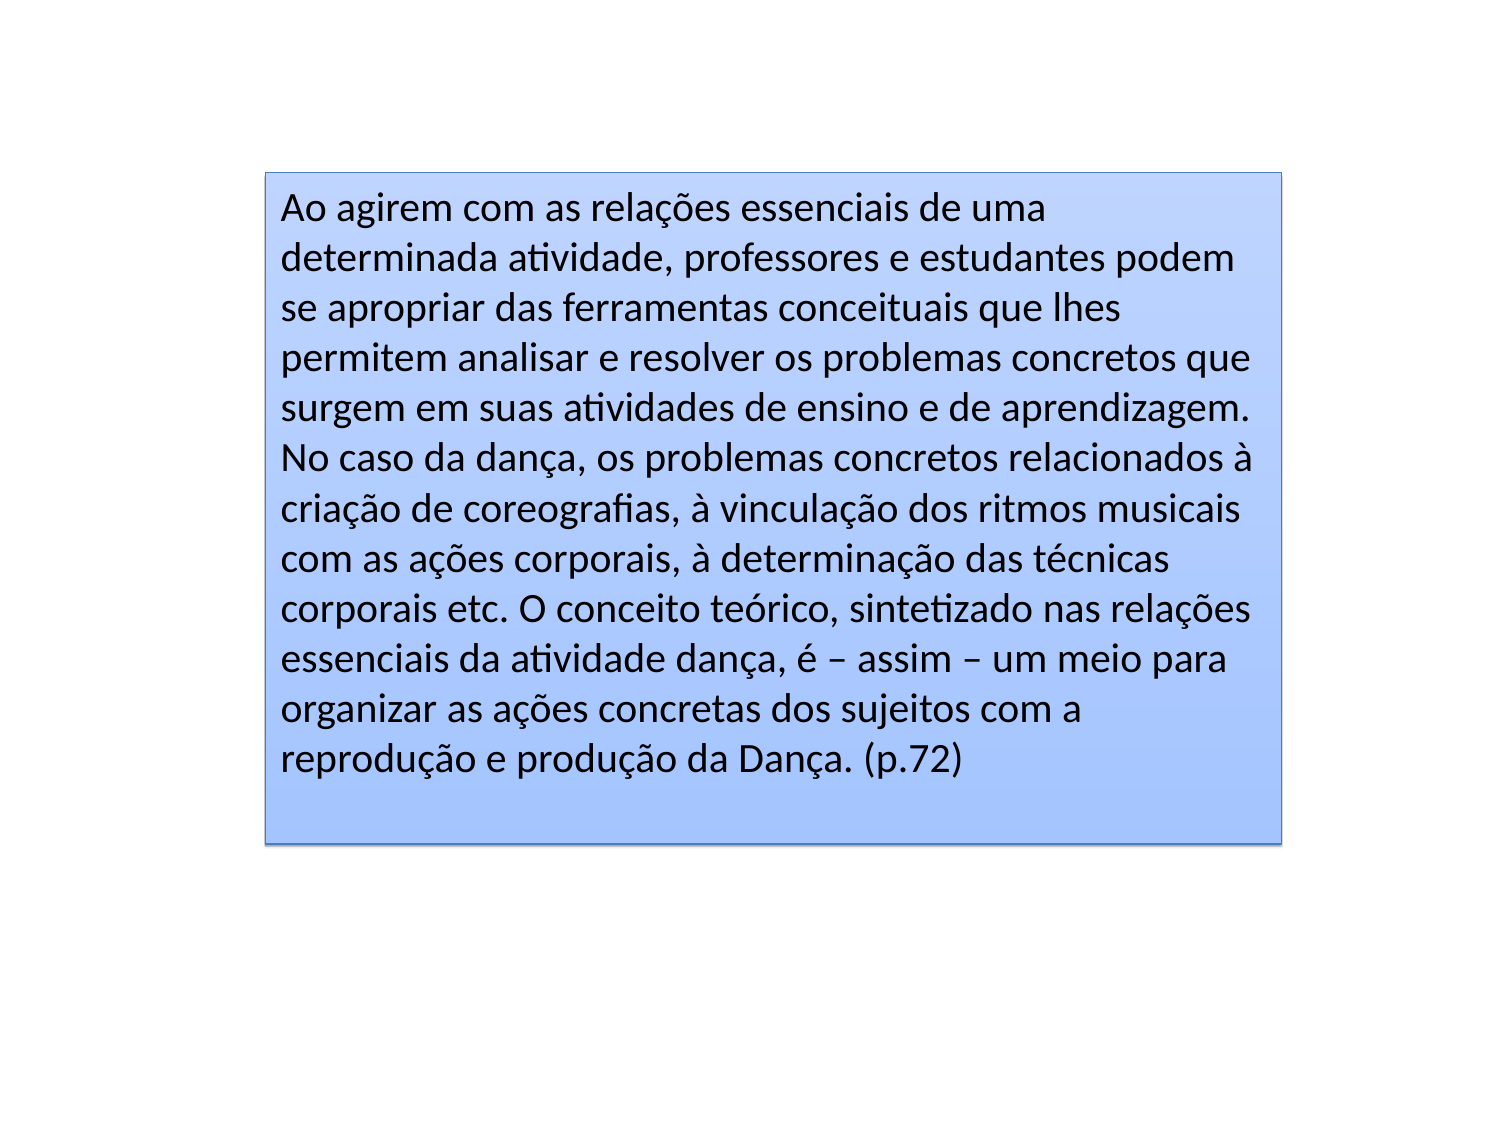

Ao agirem com as relações essenciais de uma determinada atividade, professores e estudantes podem se apropriar das ferramentas conceituais que lhes permitem analisar e resolver os problemas concretos que surgem em suas atividades de ensino e de aprendizagem. No caso da dança, os problemas concretos relacionados à criação de coreografias, à vinculação dos ritmos musicais com as ações corporais, à determinação das técnicas corporais etc. O conceito teórico, sintetizado nas relações essenciais da atividade dança, é – assim – um meio para organizar as ações concretas dos sujeitos com a reprodução e produção da Dança. (p.72)